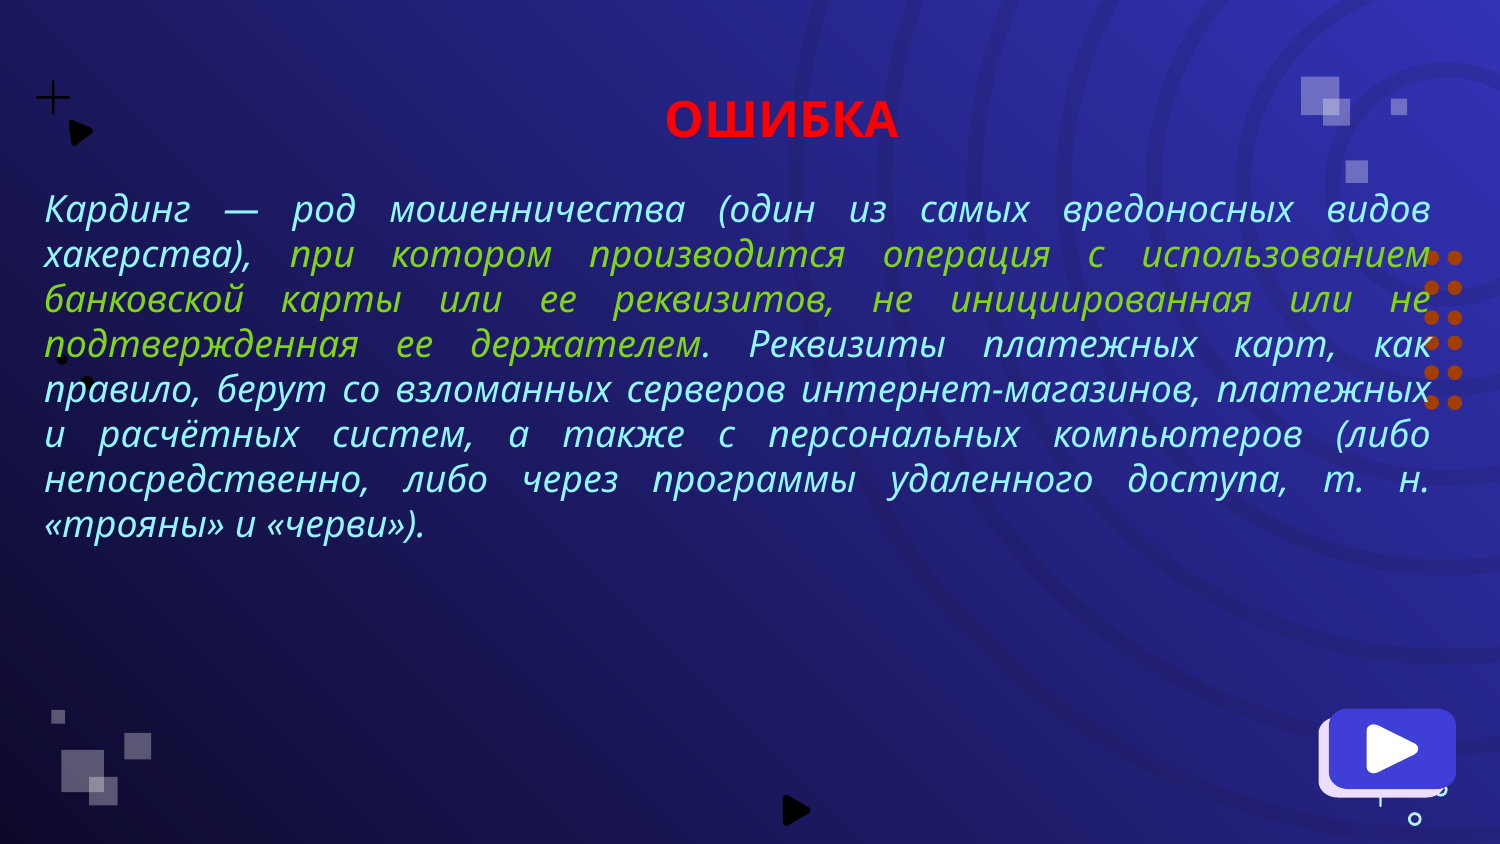

# ОШИБКА
Кардинг — род мошенничества (один из самых вредоносных видов хакерства), при котором производится операция с использованием банковской карты или ее реквизитов, не инициированная или не подтвержденная ее держателем. Реквизиты платежных карт, как правило, берут со взломанных серверов интернет-магазинов, платежных и расчётных систем, а также с персональных компьютеров (либо непосредственно, либо через программы удаленного доступа, т. н. «трояны» и «черви»).